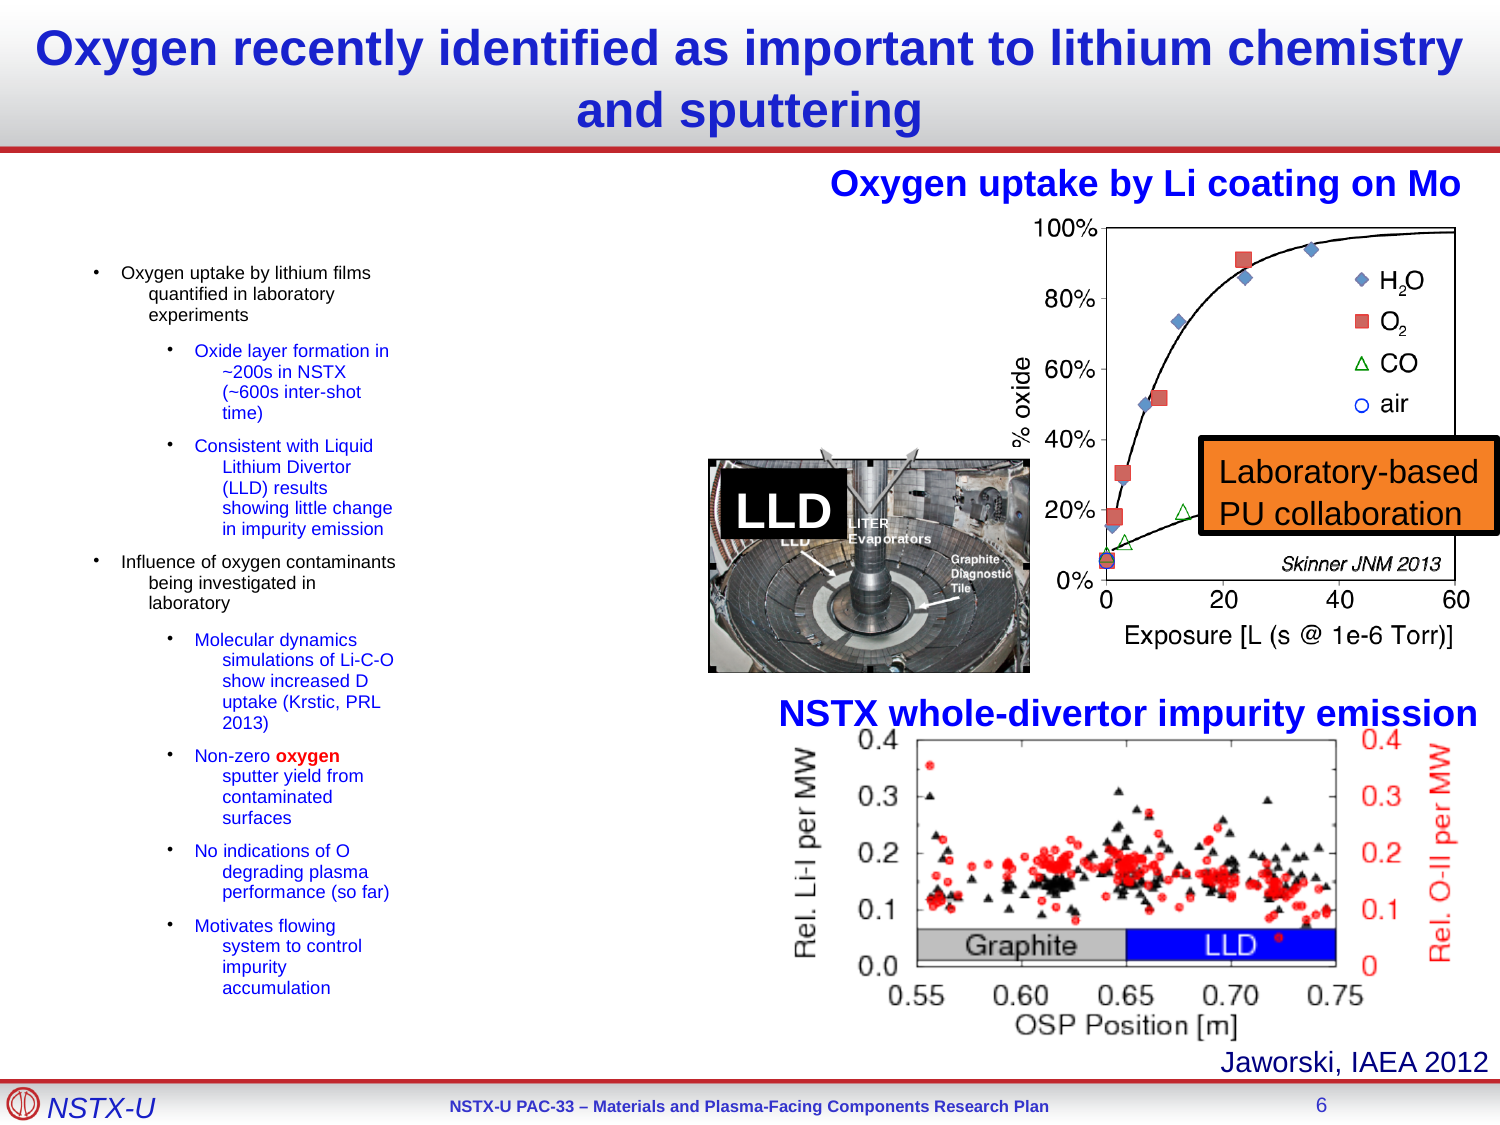

# Oxygen recently identified as important to lithium chemistry and sputtering
Oxygen uptake by Li coating on Mo
Oxygen uptake by lithium films quantified in laboratory experiments
Oxide layer formation in ~200s in NSTX (~600s inter-shot time)
Consistent with Liquid Lithium Divertor (LLD) results showing little change in impurity emission
Influence of oxygen contaminants being investigated in laboratory
Molecular dynamics simulations of Li-C-O show increased D uptake (Krstic, PRL 2013)
Non-zero oxygen sputter yield from contaminated surfaces
No indications of O degrading plasma performance (so far)
Motivates flowing system to control impurity accumulation
Laboratory-based
PU collaboration
LLD
NSTX whole-divertor impurity emission
Jaworski, IAEA 2012
5